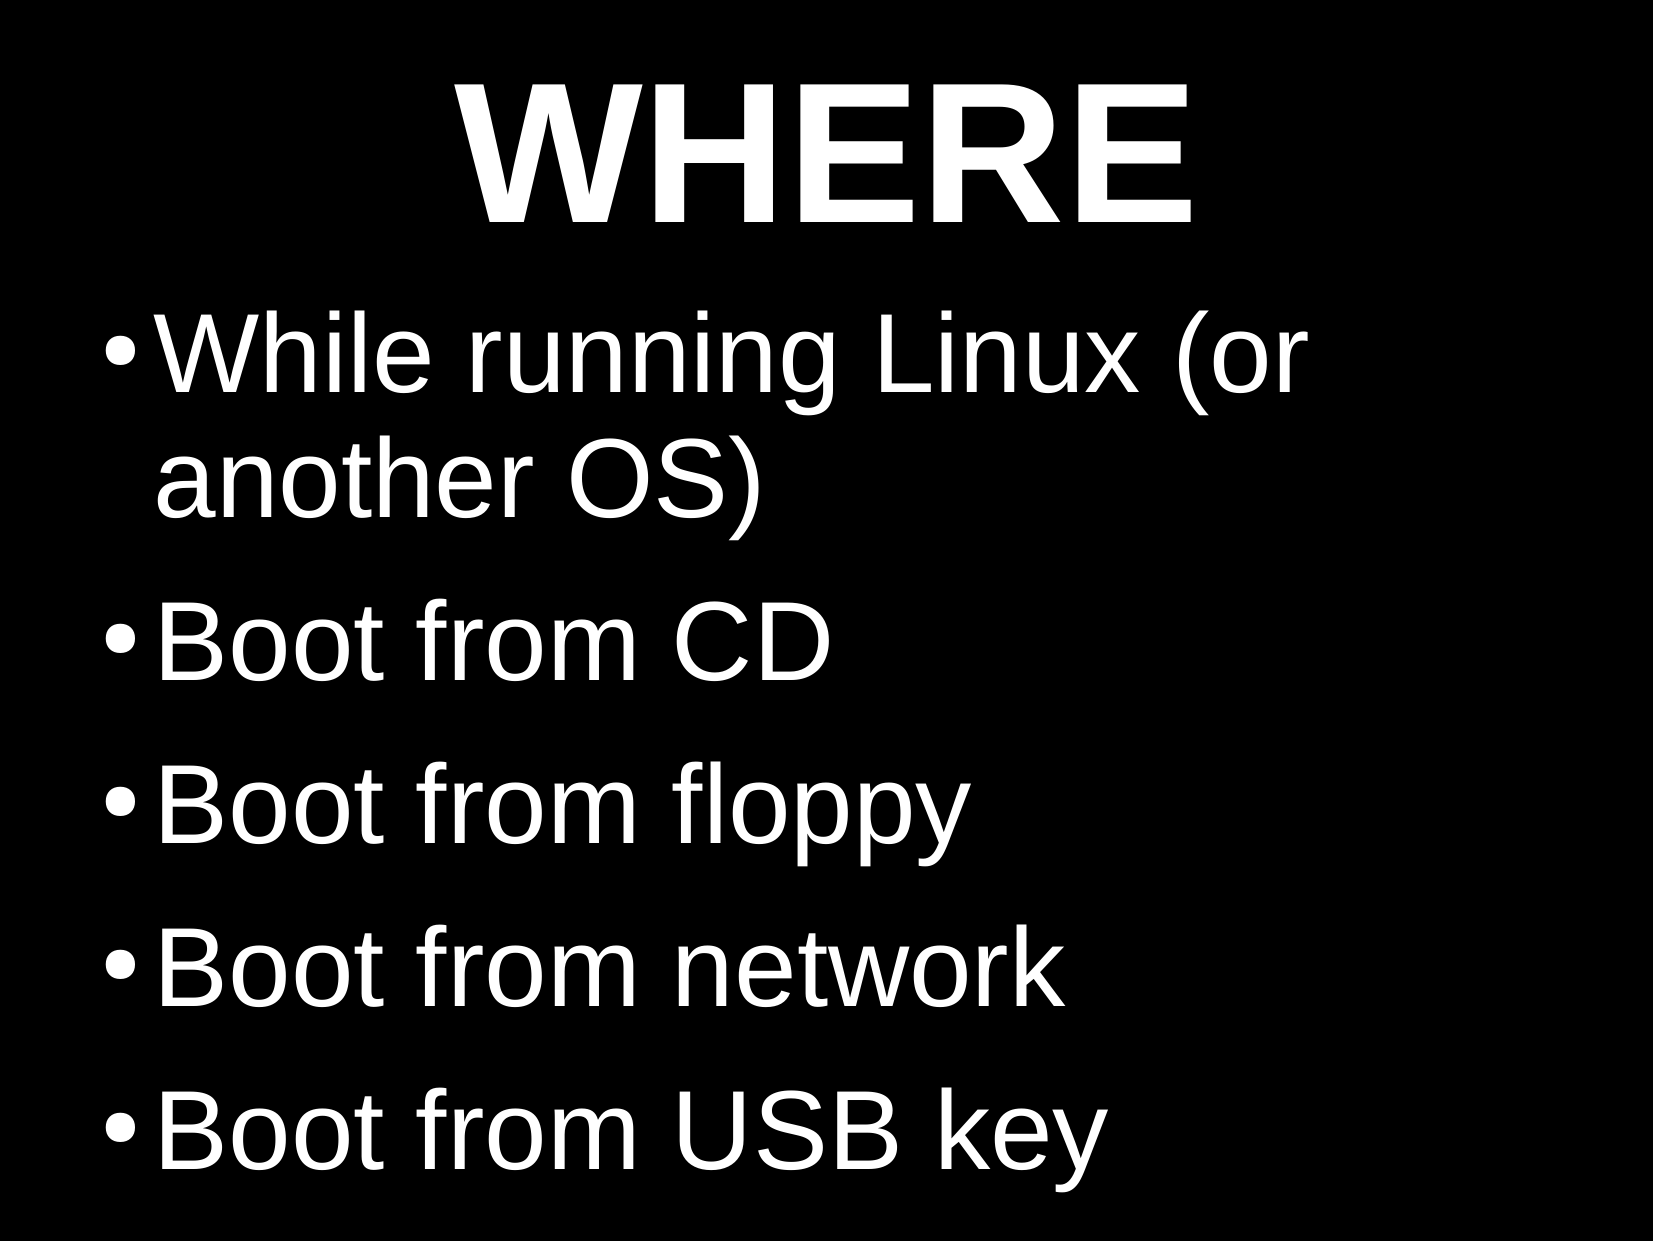

# WHERE
While running Linux (or another OS)
Boot from CD
Boot from floppy
Boot from network
Boot from USB key